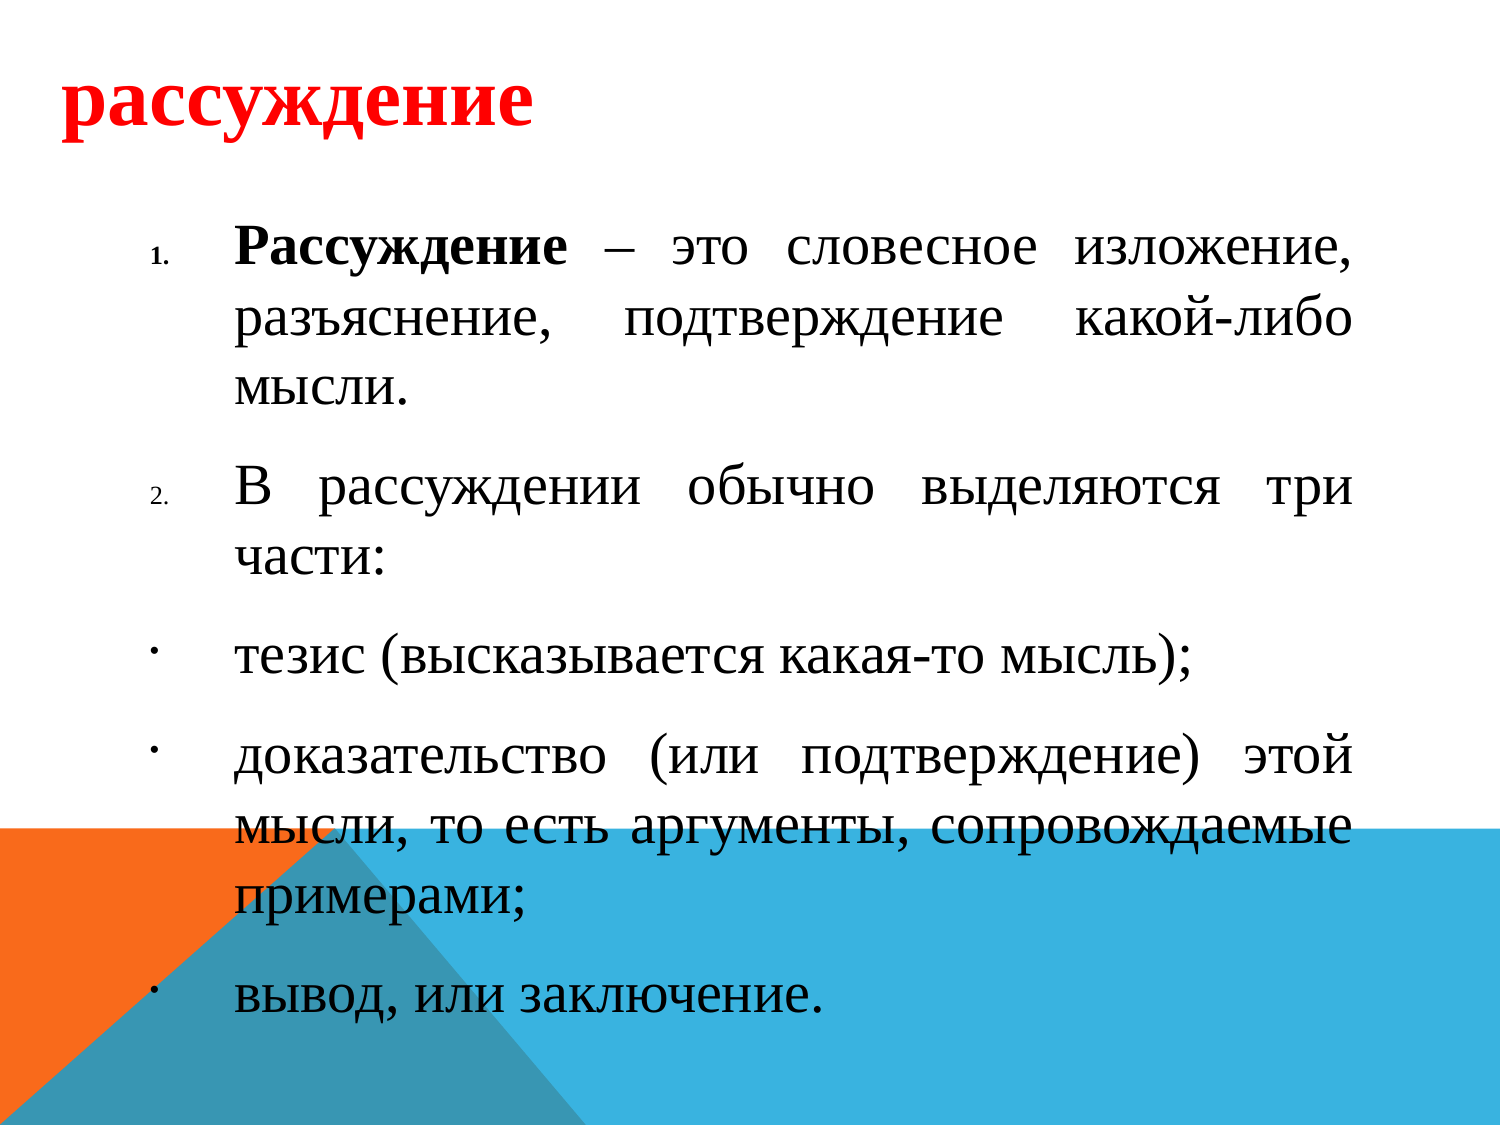

# рассуждение
Рассуждение – это словесное изложение, разъяснение, подтверждение какой-либо мысли.
В рассуждении обычно выделяются три части:
тезис (высказывается какая-то мысль);
доказательство (или подтверждение) этой мысли, то есть аргументы, сопровождаемые примерами;
вывод, или заключение.